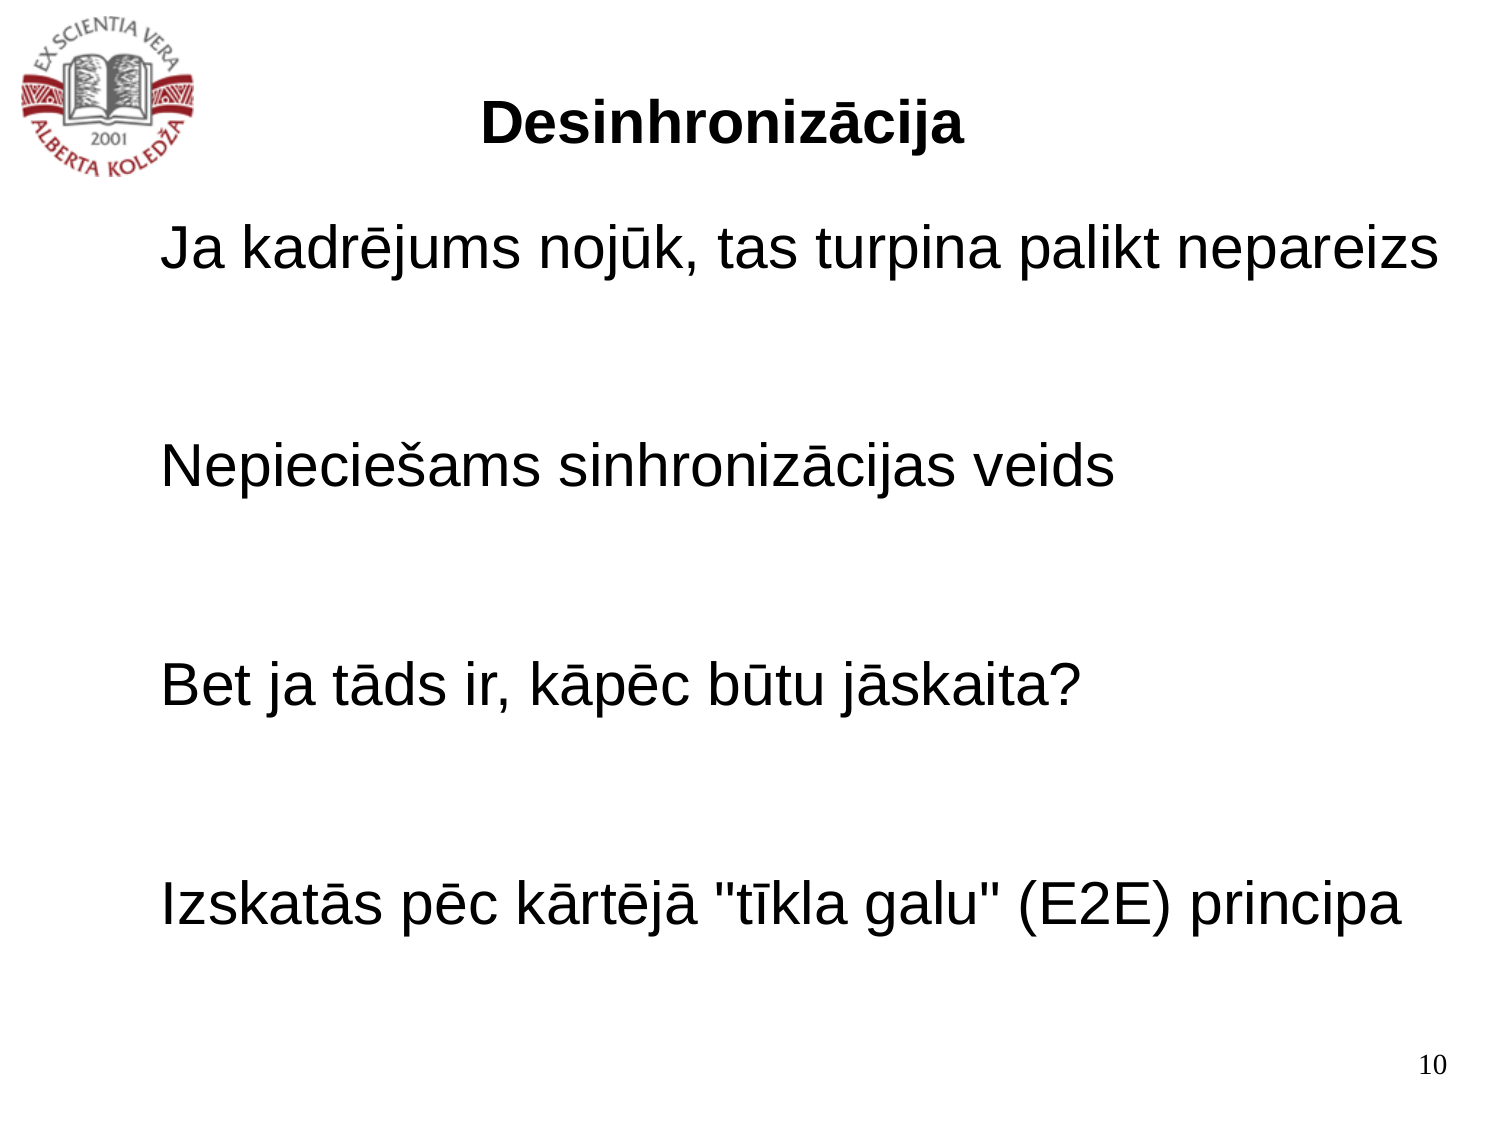

# Desinhronizācija
Ja kadrējums nojūk, tas turpina palikt nepareizs
Nepieciešams sinhronizācijas veids
Bet ja tāds ir, kāpēc būtu jāskaita?
Izskatās pēc kārtējā "tīkla galu" (E2E) principa